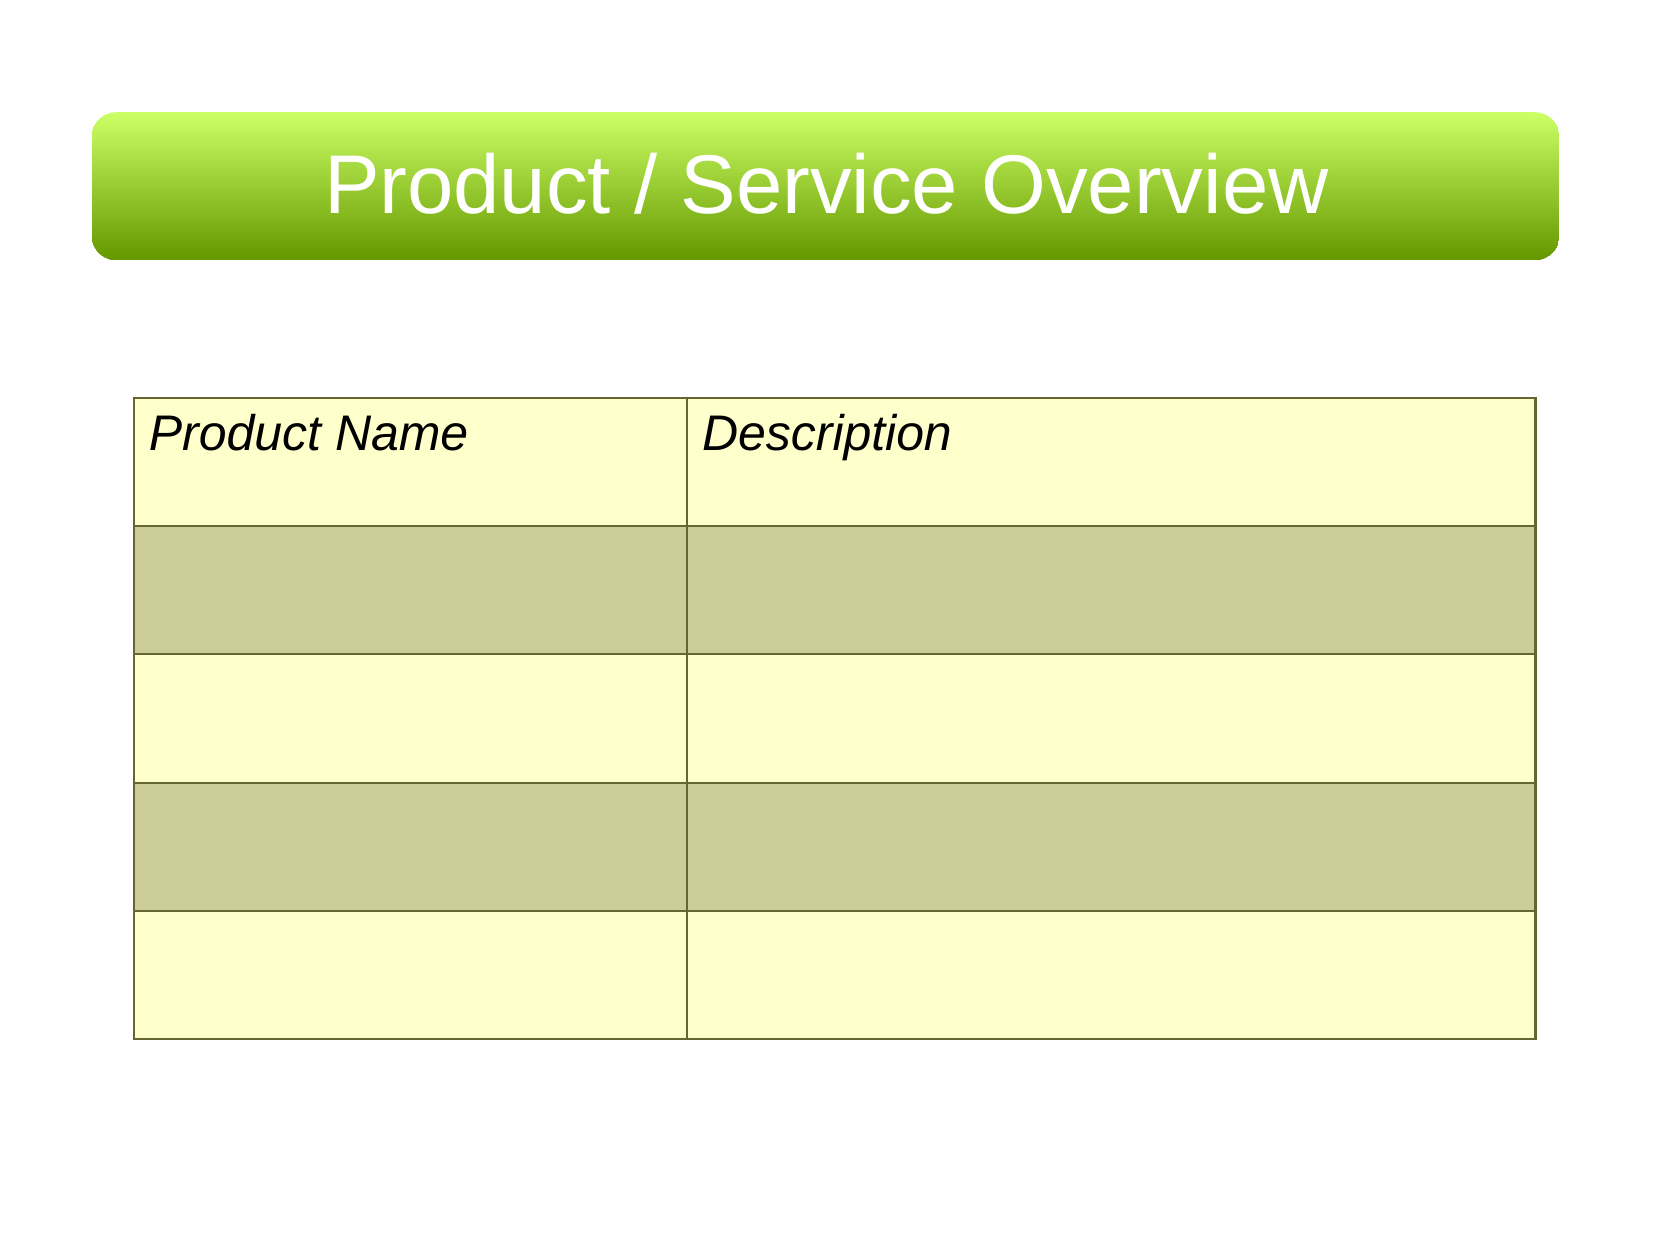

# Product / Service Overview
| Product Name | Description |
| --- | --- |
| | |
| | |
| | |
| | |